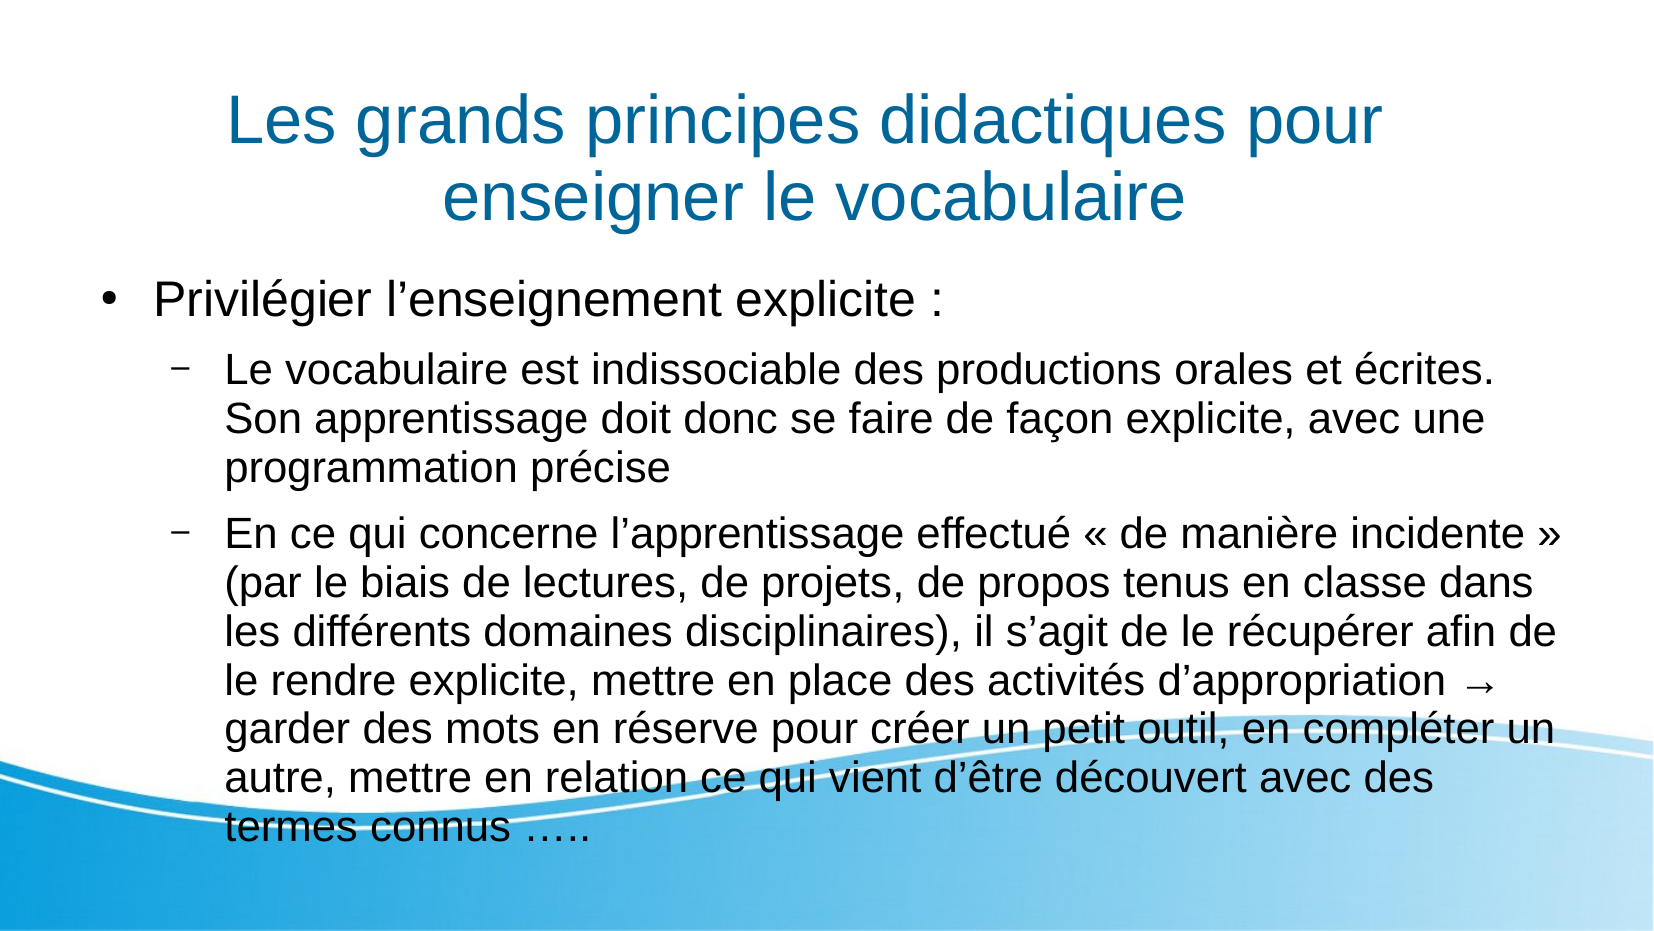

# Les grands principes didactiques pour enseigner le vocabulaire
Privilégier l’enseignement explicite :
Le vocabulaire est indissociable des productions orales et écrites. Son apprentissage doit donc se faire de façon explicite, avec une programmation précise
En ce qui concerne l’apprentissage effectué « de manière incidente » (par le biais de lectures, de projets, de propos tenus en classe dans les différents domaines disciplinaires), il s’agit de le récupérer afin de le rendre explicite, mettre en place des activités d’appropriation → garder des mots en réserve pour créer un petit outil, en compléter un autre, mettre en relation ce qui vient d’être découvert avec des termes connus …..